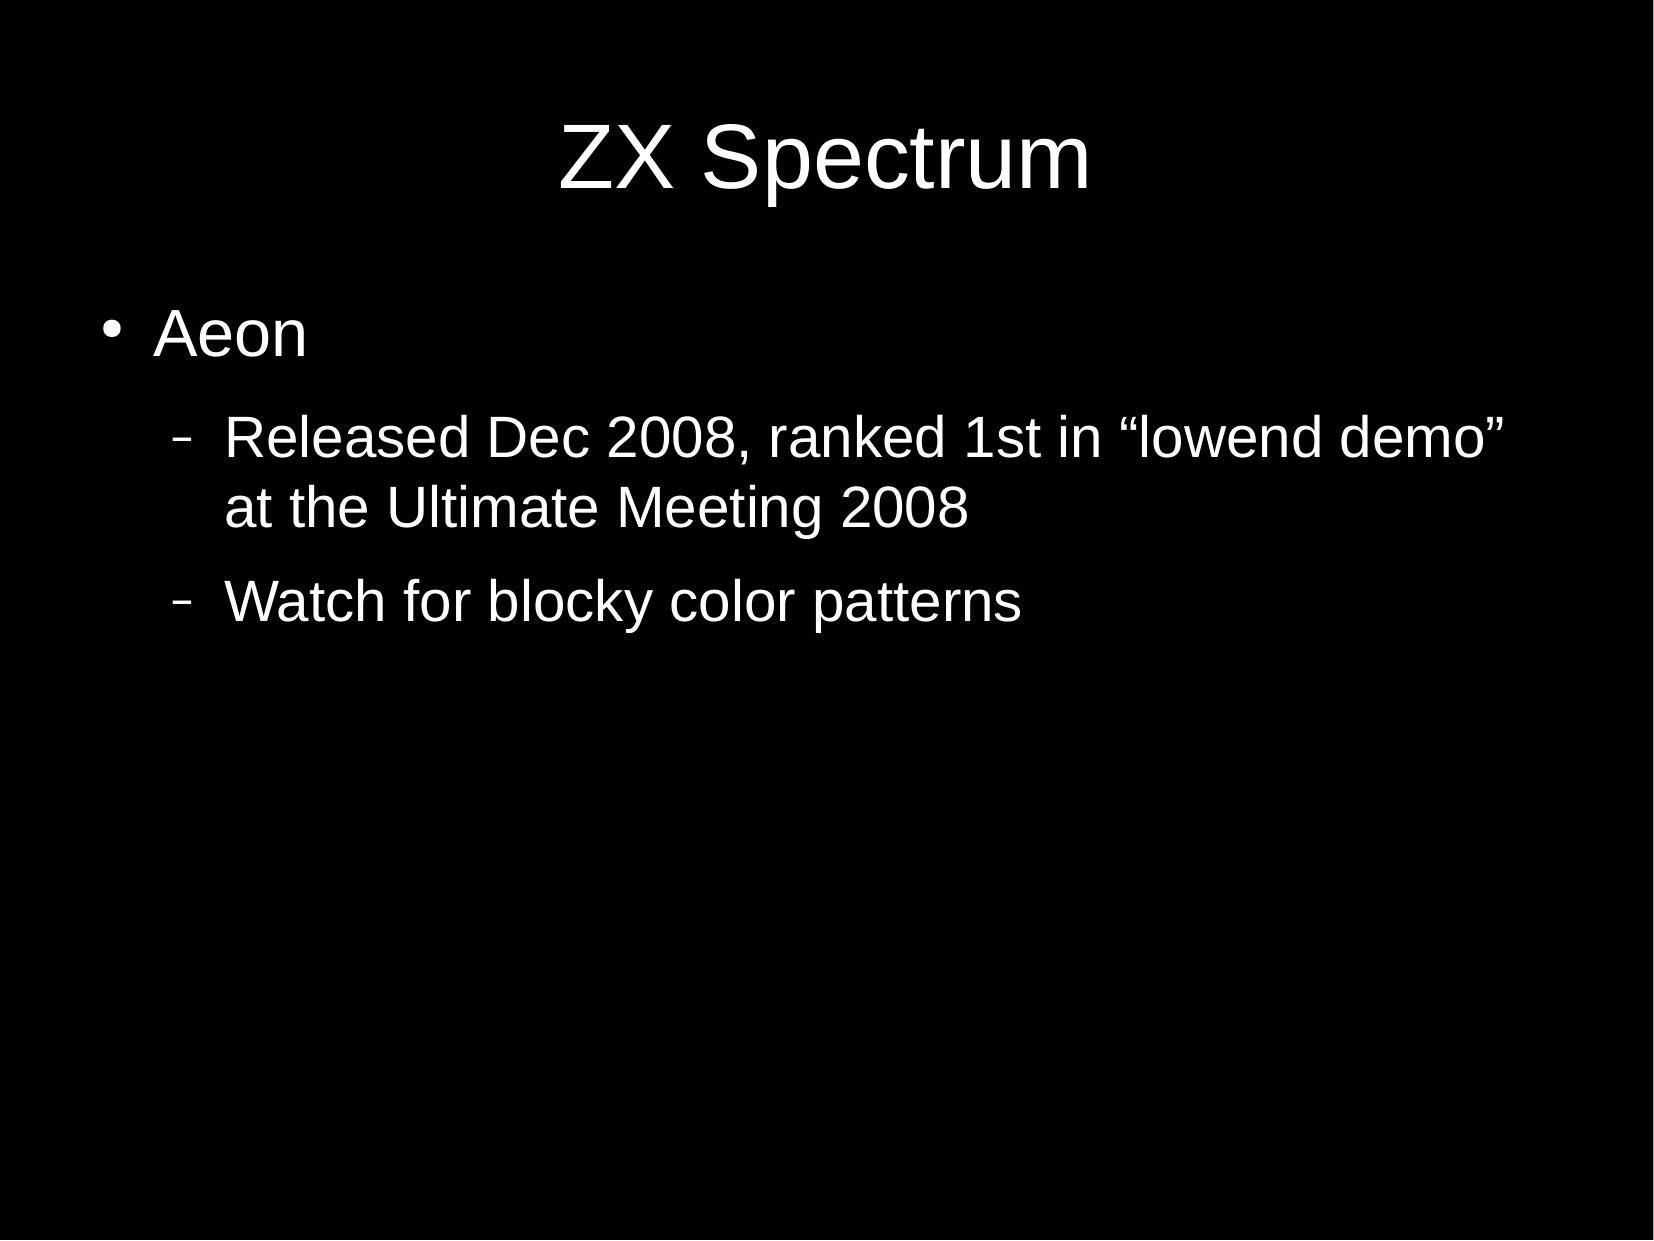

# ZX Spectrum
Aeon
Released Dec 2008, ranked 1st in “lowend demo” at the Ultimate Meeting 2008
Watch for blocky color patterns